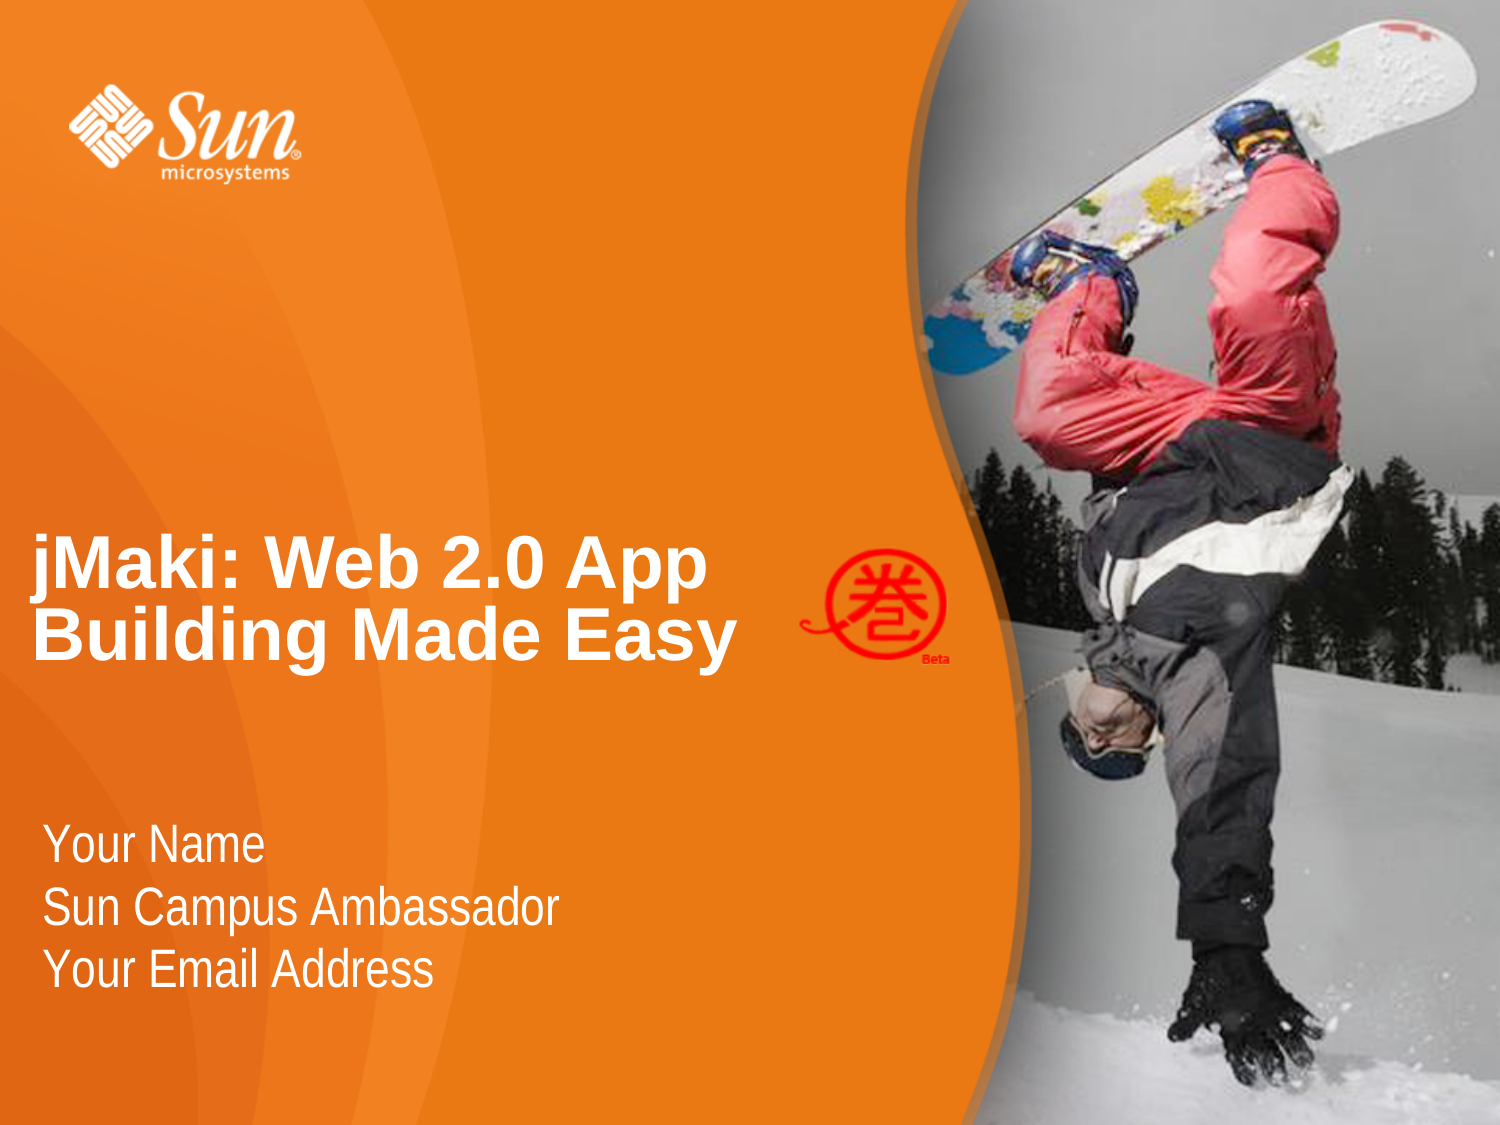

# jMaki: Web 2.0 App Building Made Easy
Your Name
Sun Campus Ambassador
Your Email Address